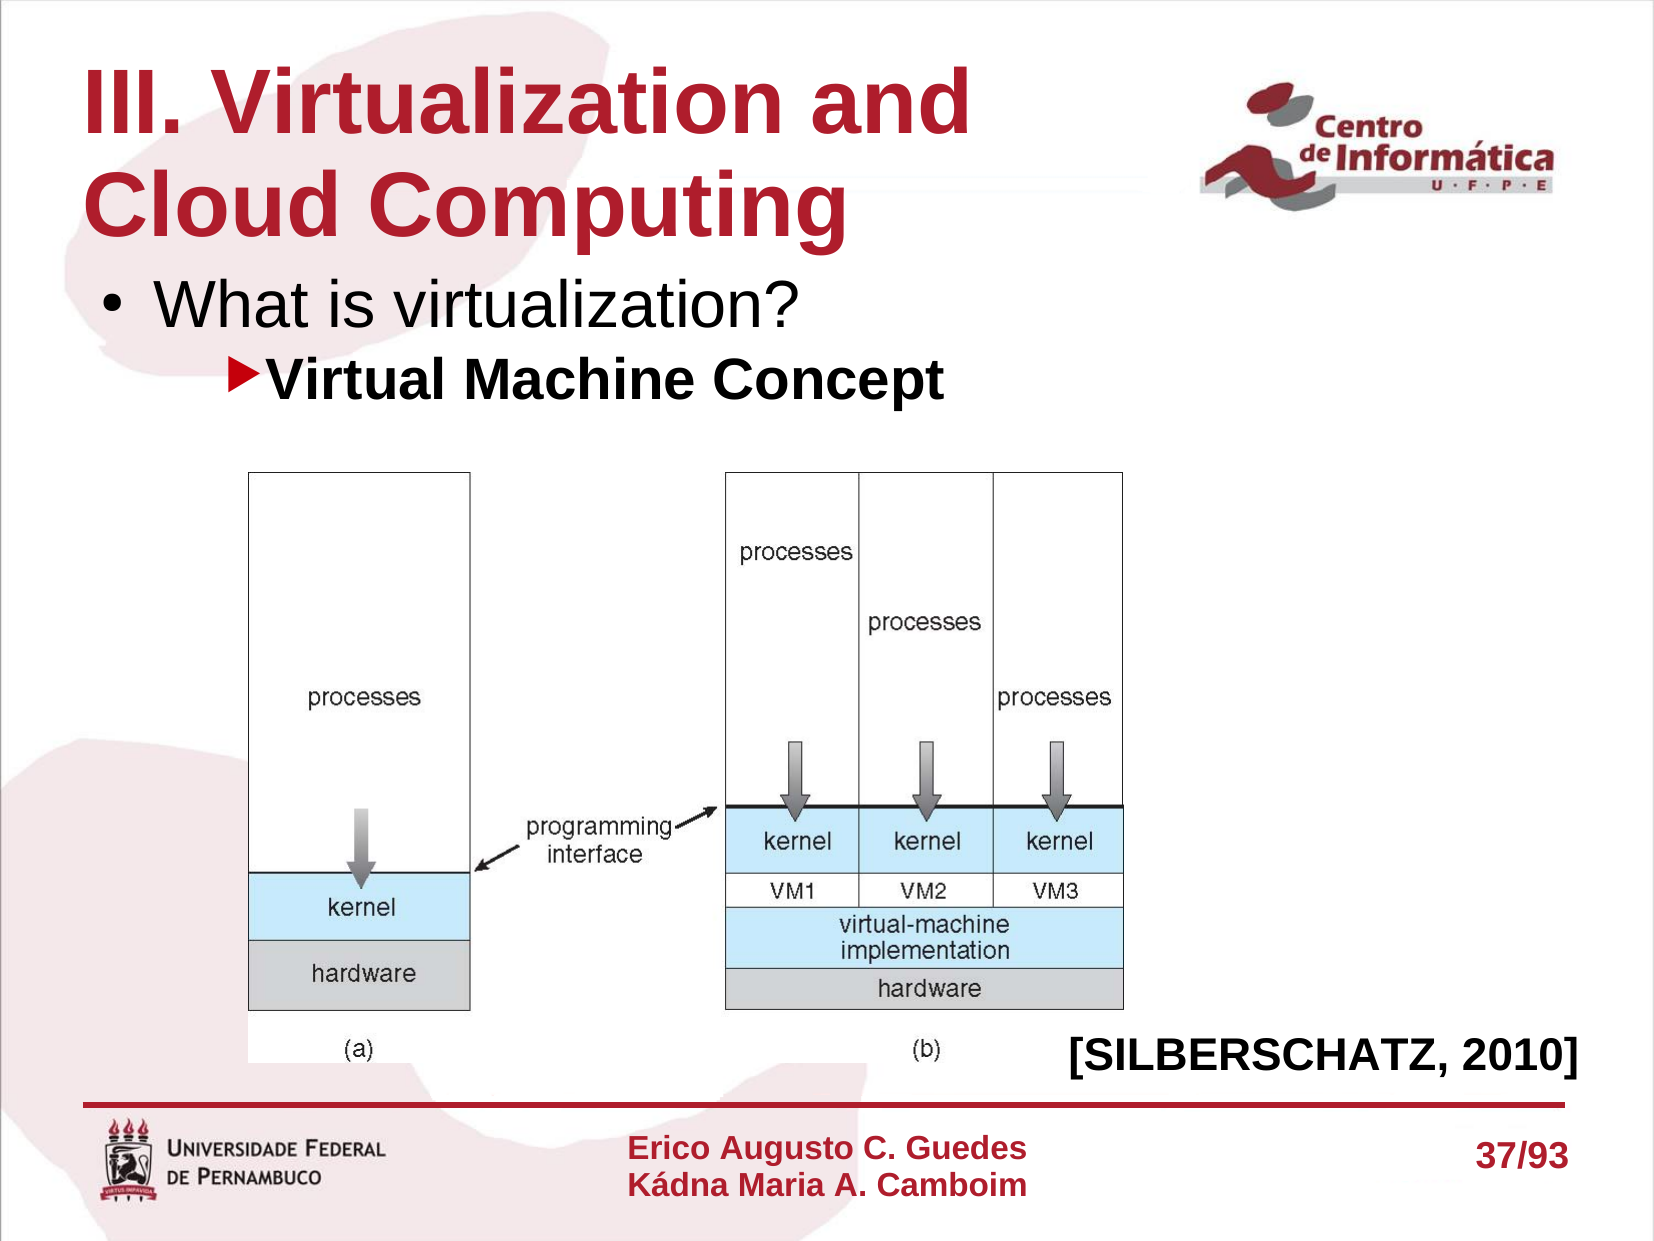

# III. Virtualization and Cloud Computing
What is virtualization?
Virtual Machine Concept
[SILBERSCHATZ, 2010]